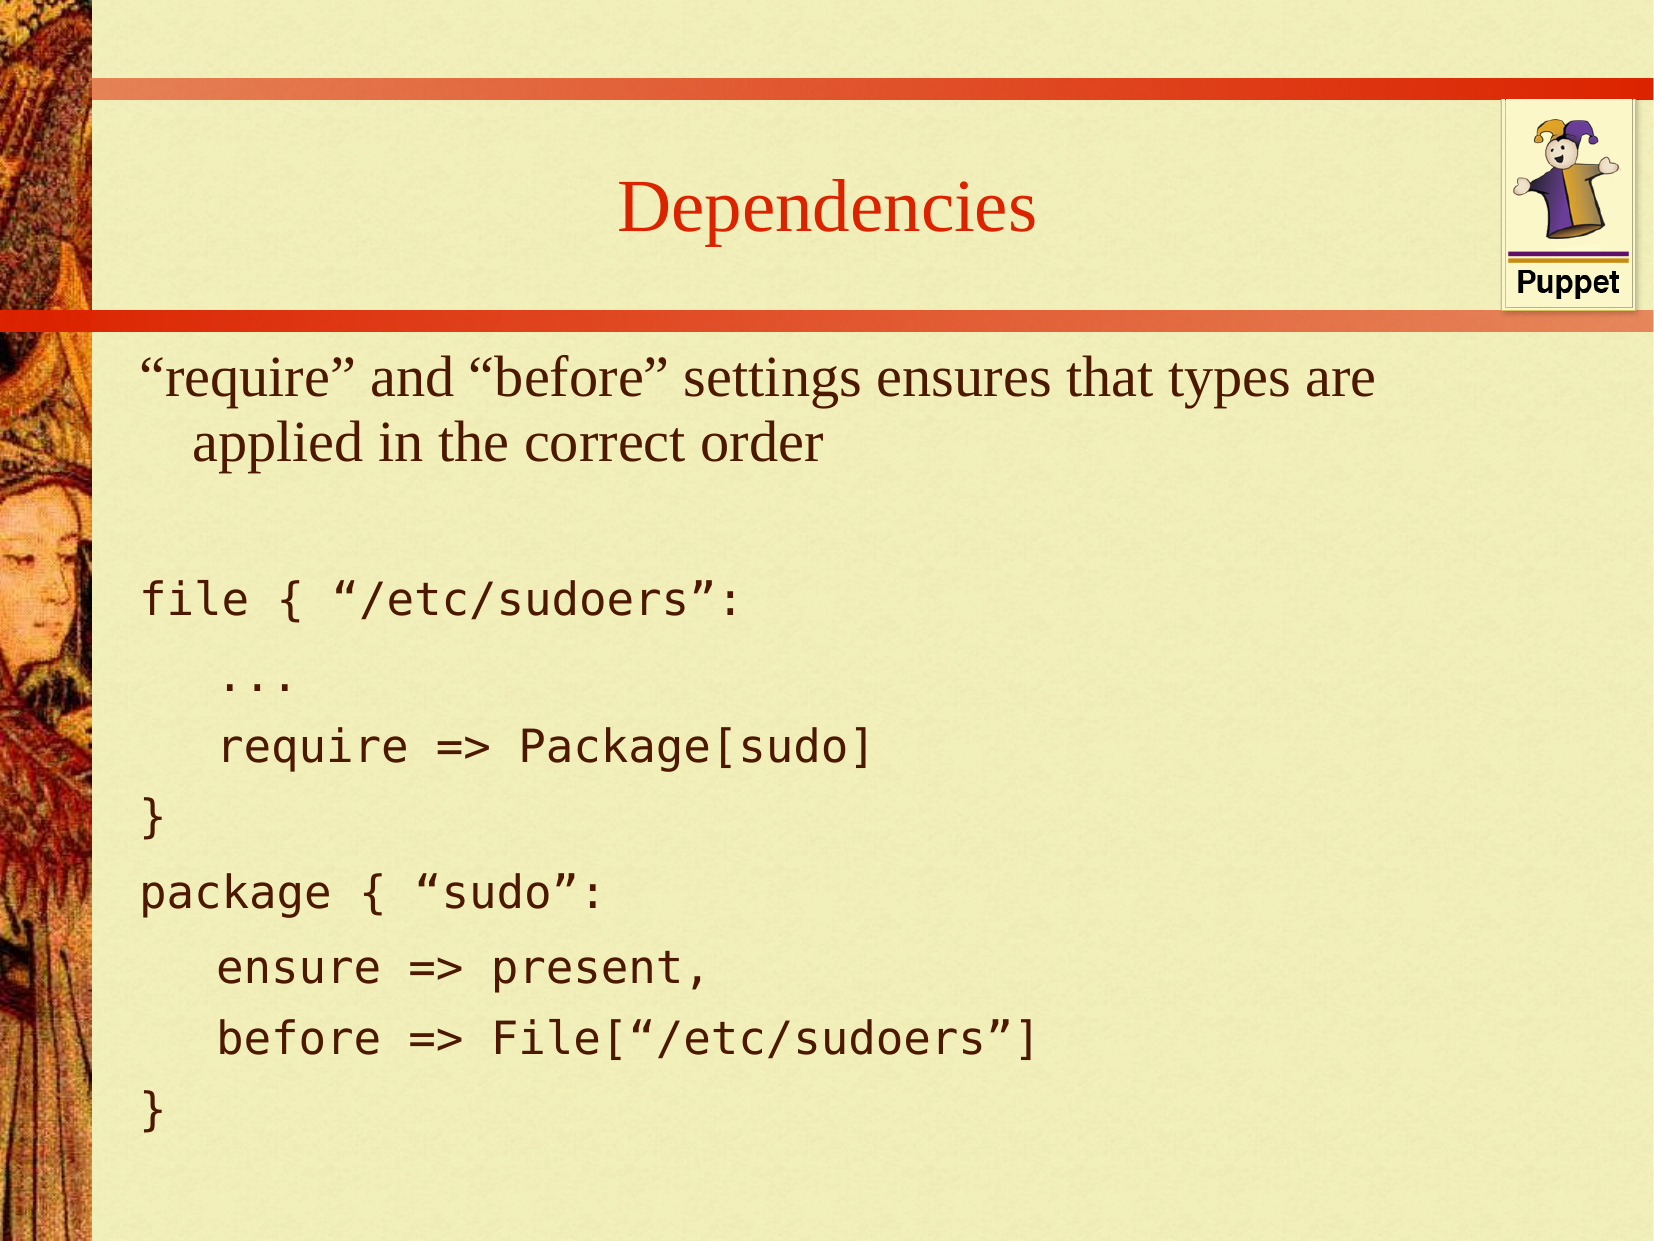

# Dependencies
“require” and “before” settings ensures that types are applied in the correct order
file { “/etc/sudoers”:
...
require => Package[sudo]
}
package { “sudo”:
ensure => present,
before => File[“/etc/sudoers”]
}